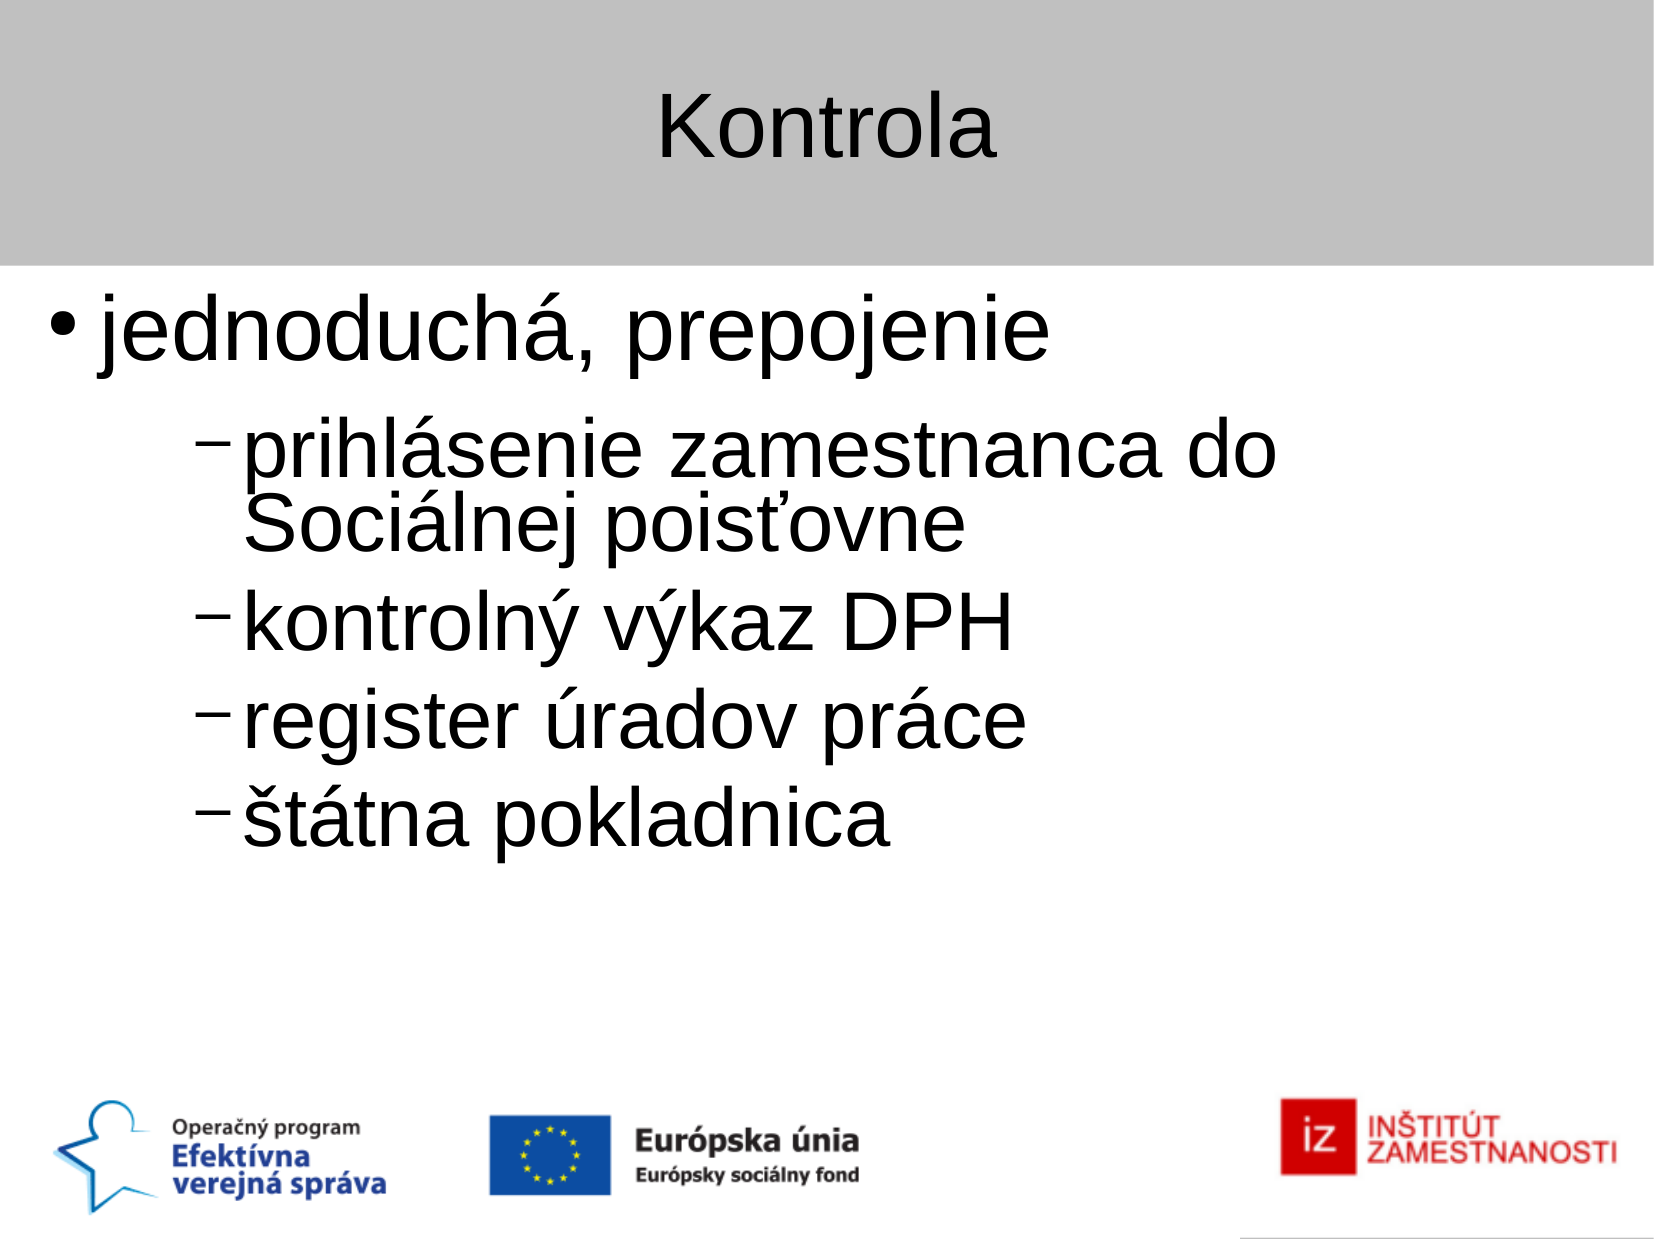

# Kontrola
jednoduchá, prepojenie
prihlásenie zamestnanca do Sociálnej poisťovne
kontrolný výkaz DPH
register úradov práce
štátna pokladnica